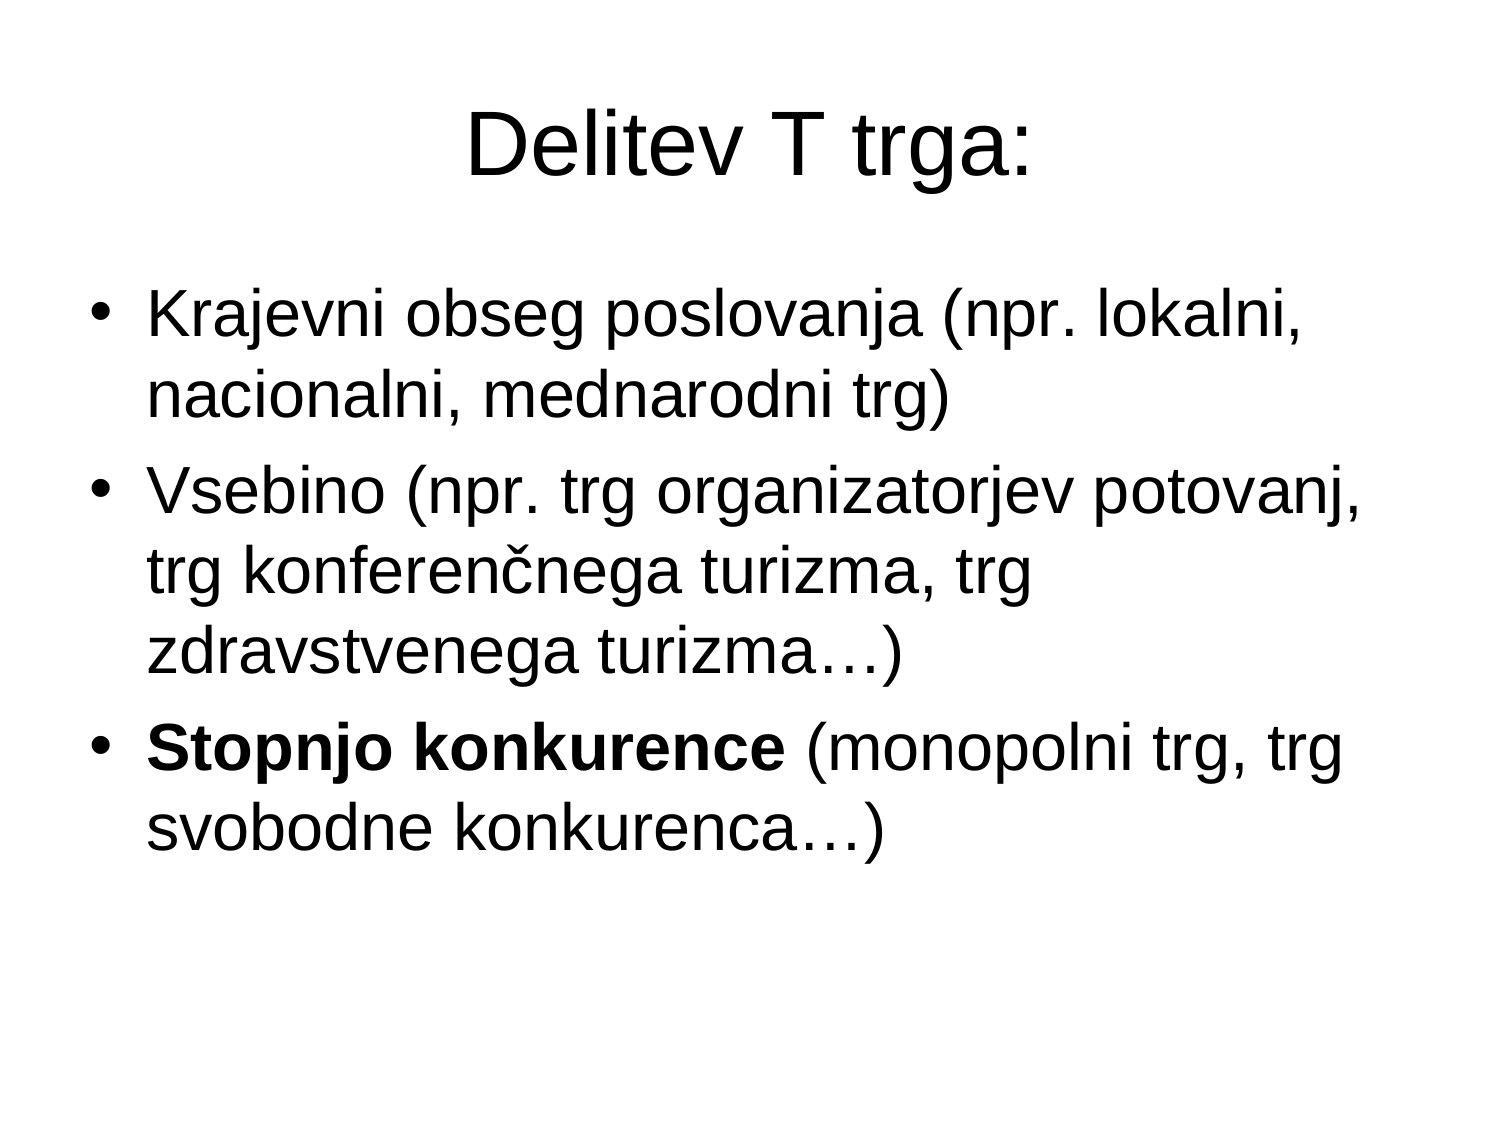

# Delitev T trga:
Krajevni obseg poslovanja (npr. lokalni, nacionalni, mednarodni trg)
Vsebino (npr. trg organizatorjev potovanj, trg konferenčnega turizma, trg zdravstvenega turizma…)
Stopnjo konkurence (monopolni trg, trg svobodne konkurenca…)